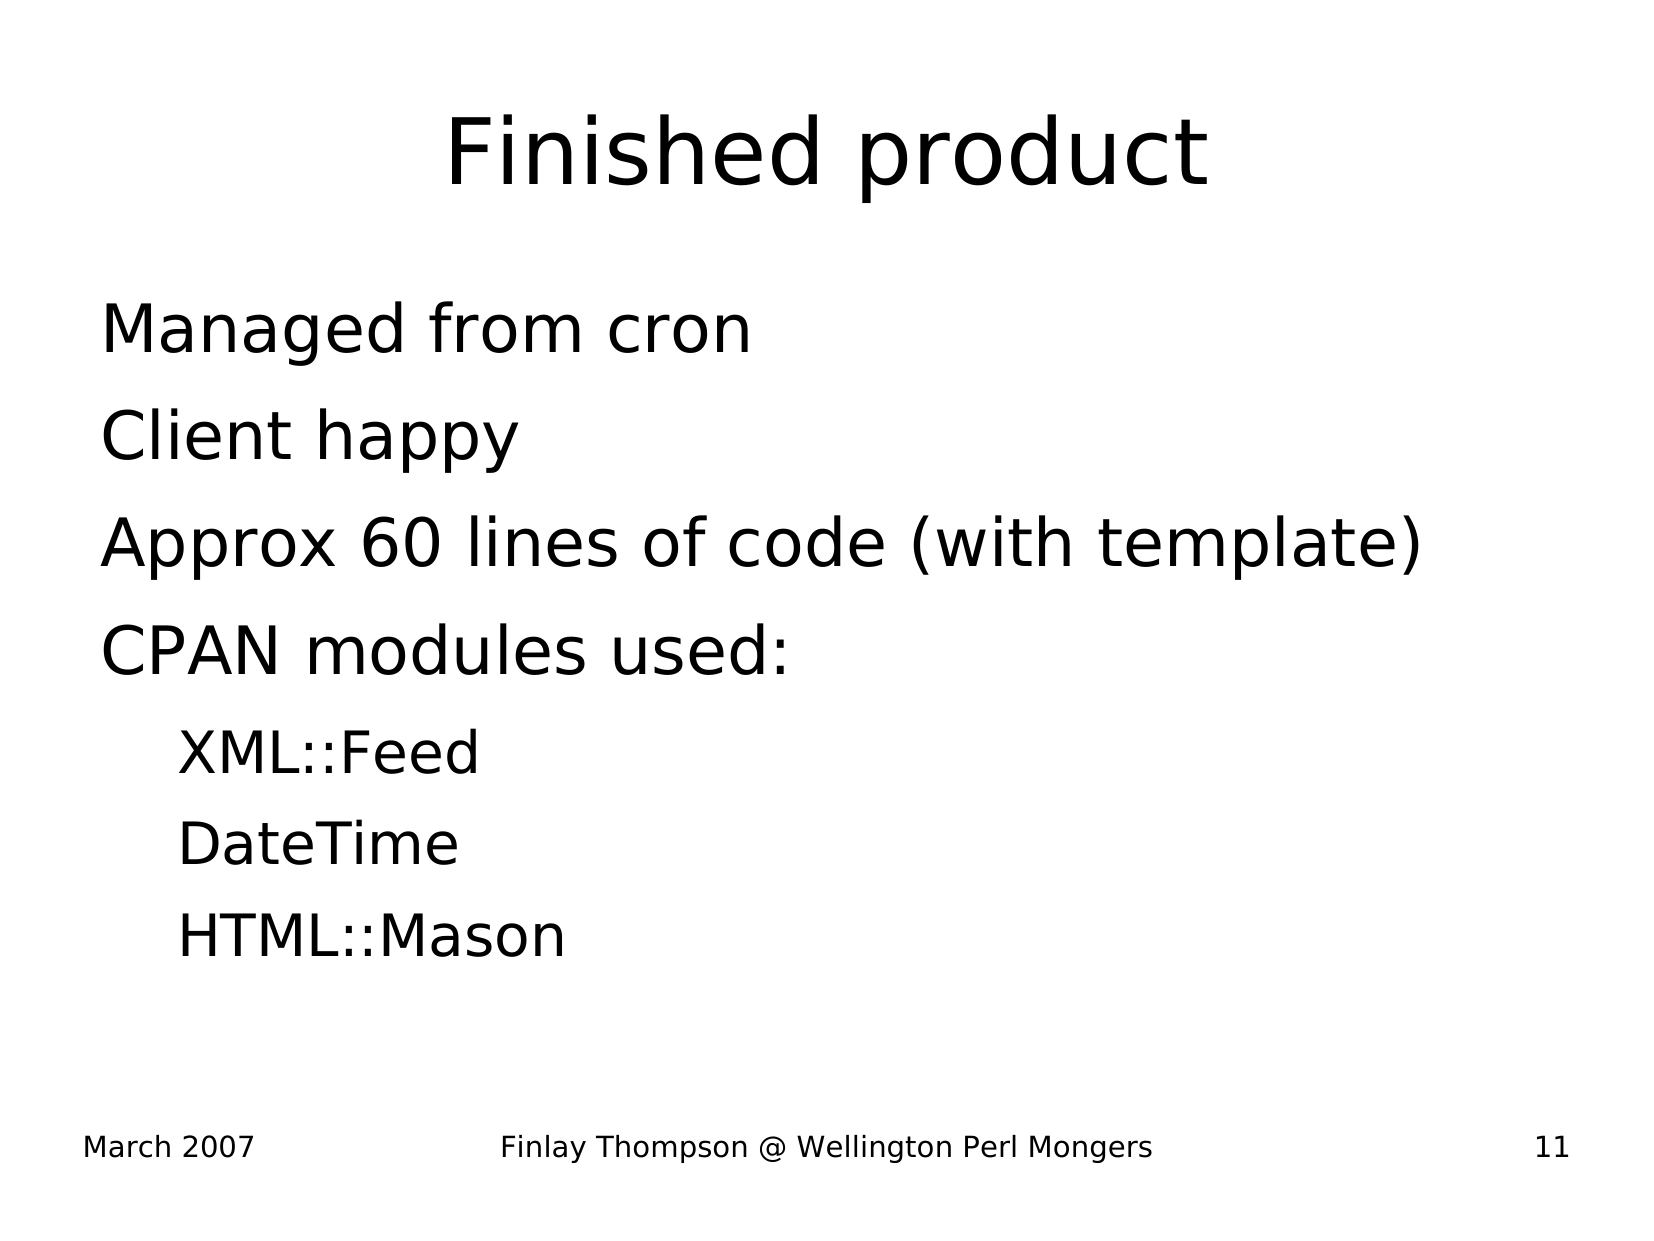

# Finished product
Managed from cron
Client happy
Approx 60 lines of code (with template)
CPAN modules used:
XML::Feed
DateTime
HTML::Mason
March 2007
Finlay Thompson @ Wellington Perl Mongers
11